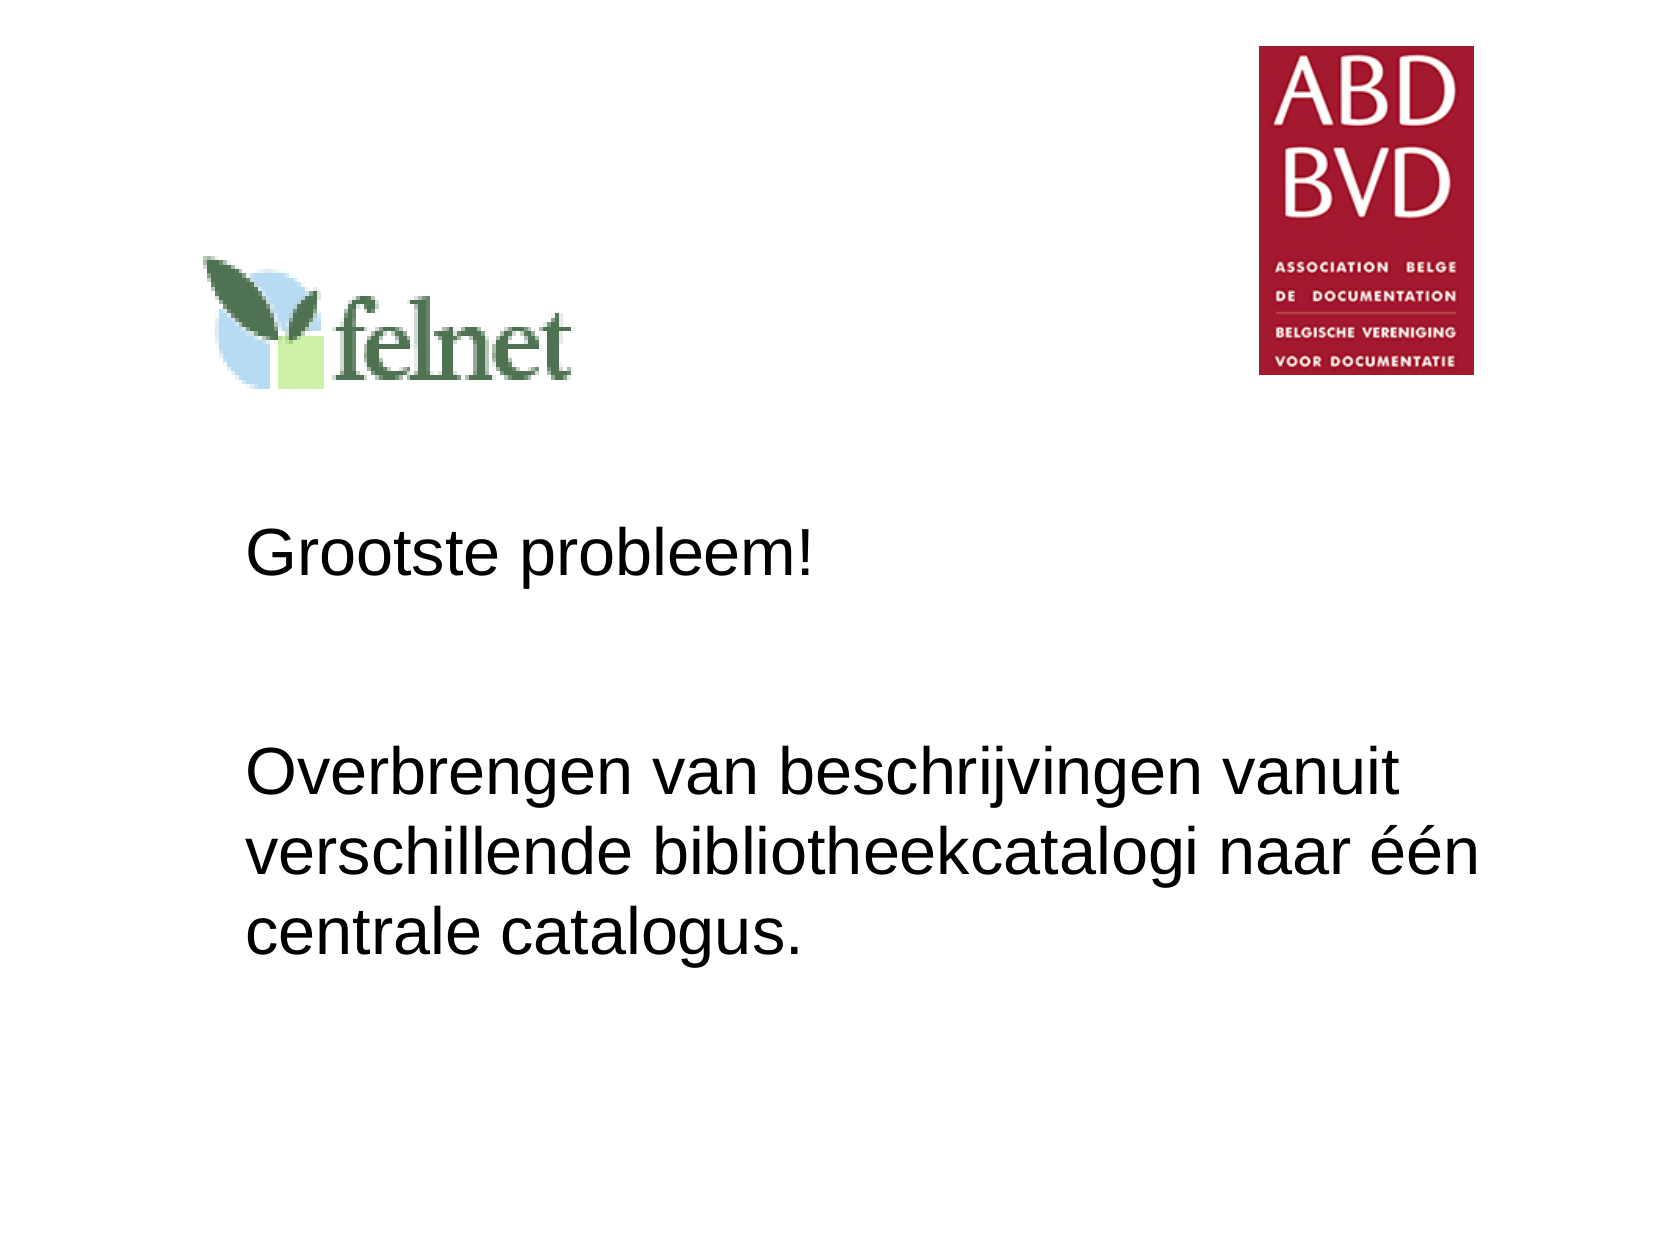

#
Grootste probleem!
Overbrengen van beschrijvingen vanuit verschillende bibliotheekcatalogi naar één centrale catalogus.